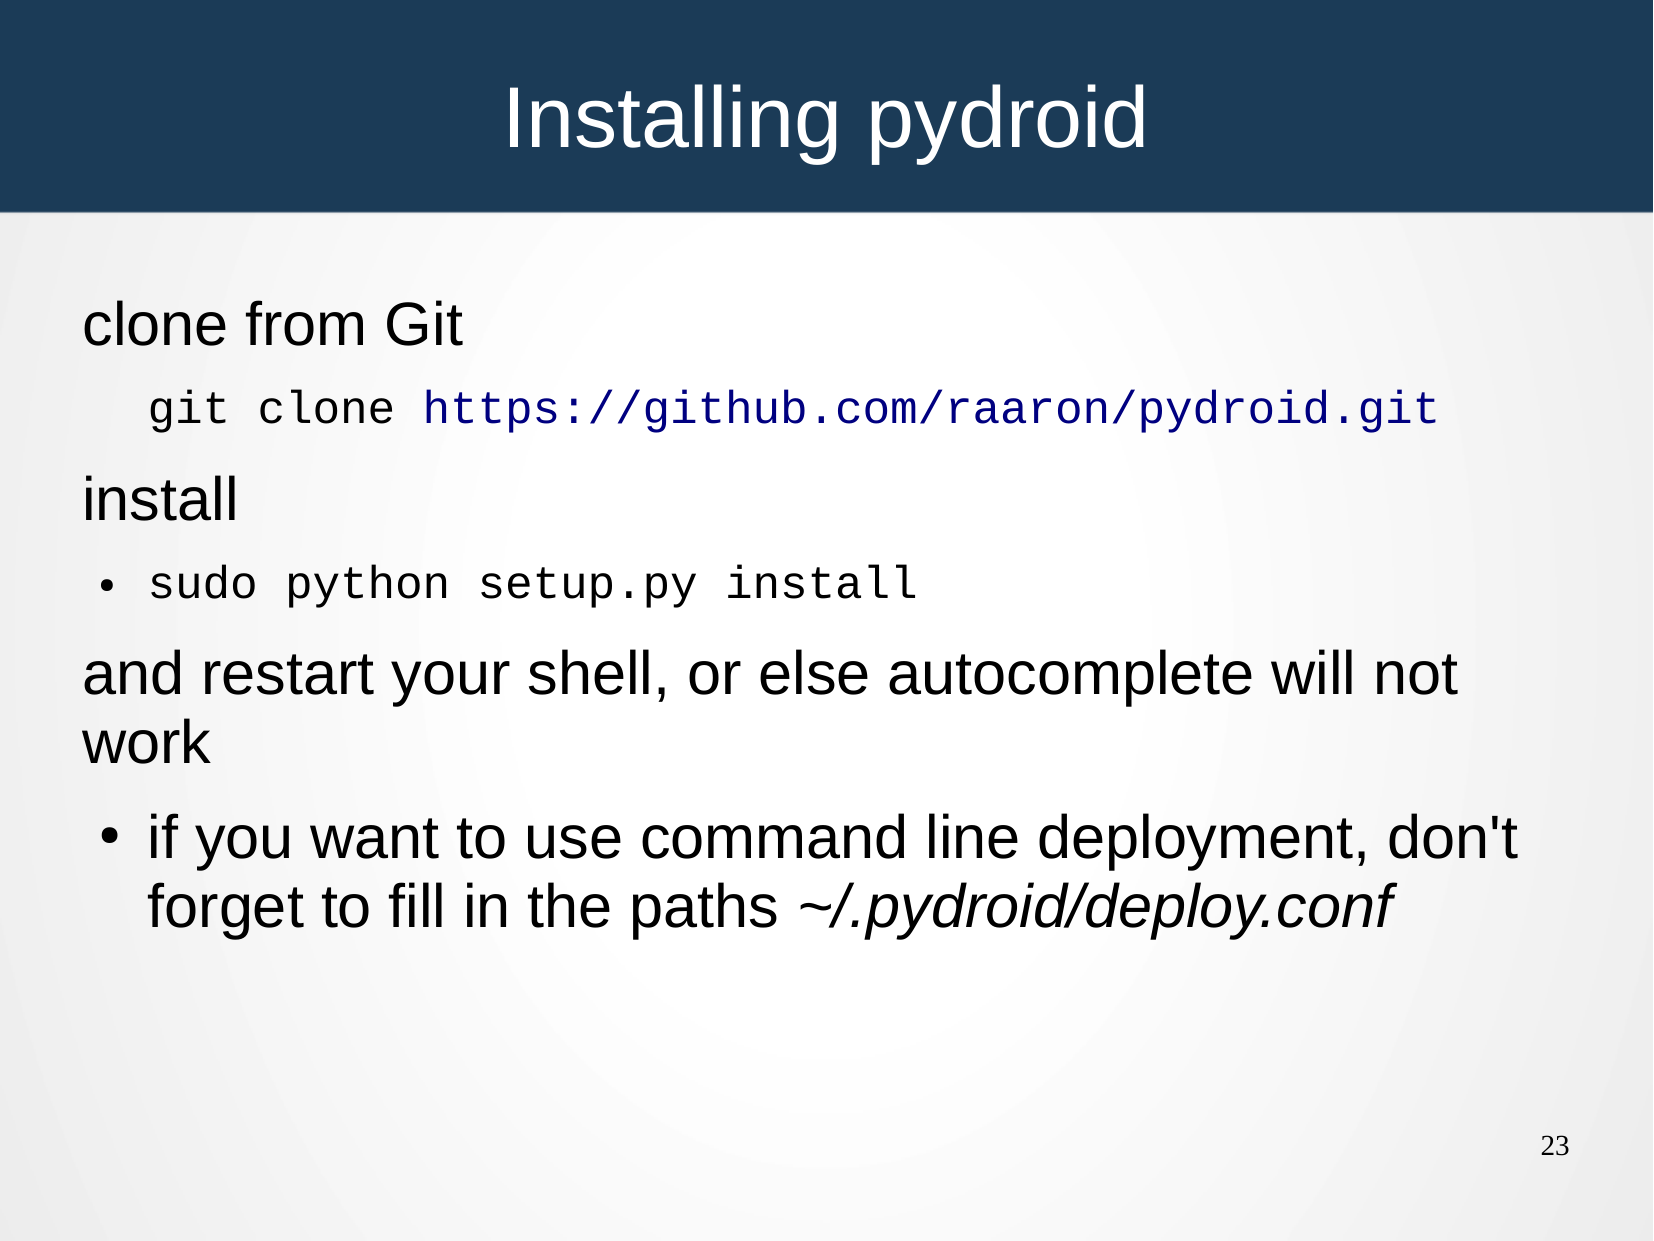

# Installing pydroid
clone from Git
git clone https://github.com/raaron/pydroid.git
install
sudo python setup.py install
and restart your shell, or else autocomplete will not work
if you want to use command line deployment, don't forget to fill in the paths ~/.pydroid/deploy.conf
23